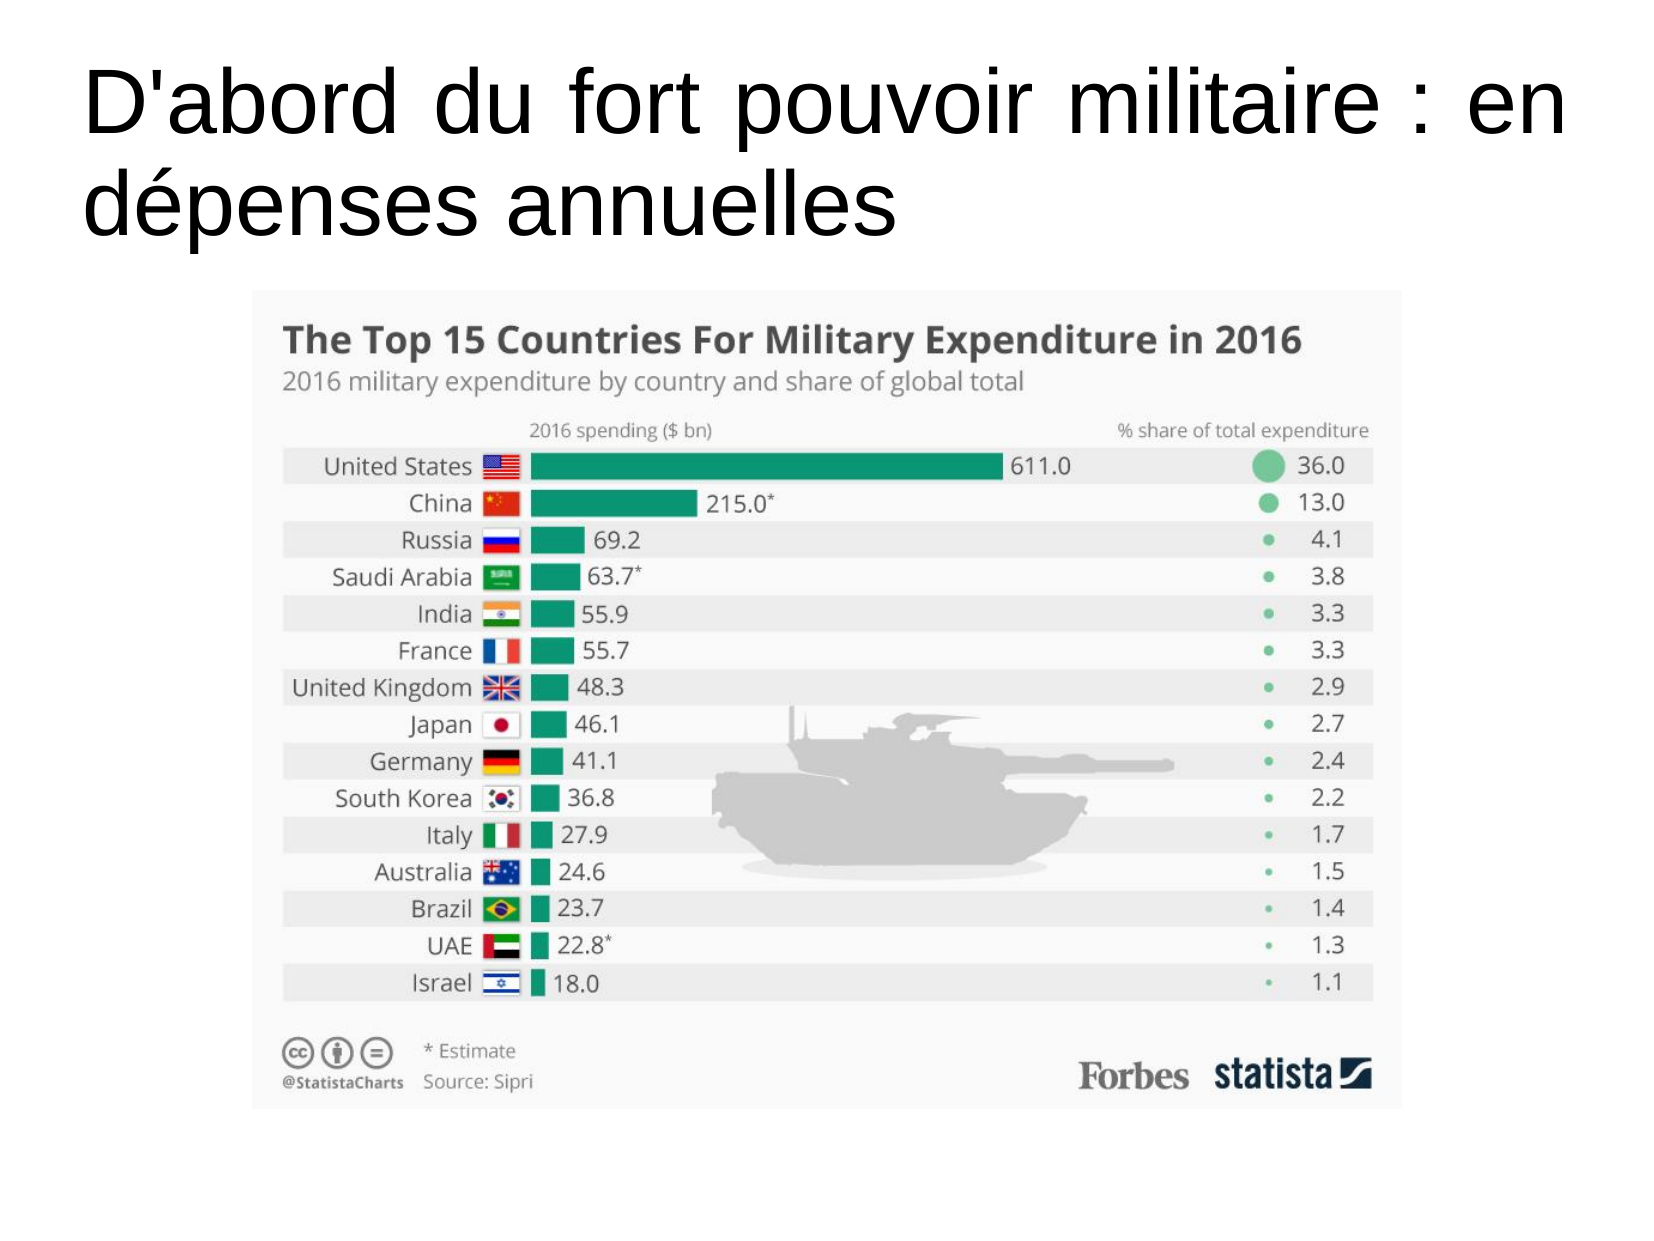

# D'abord du fort pouvoir militaire : en dépenses annuelles